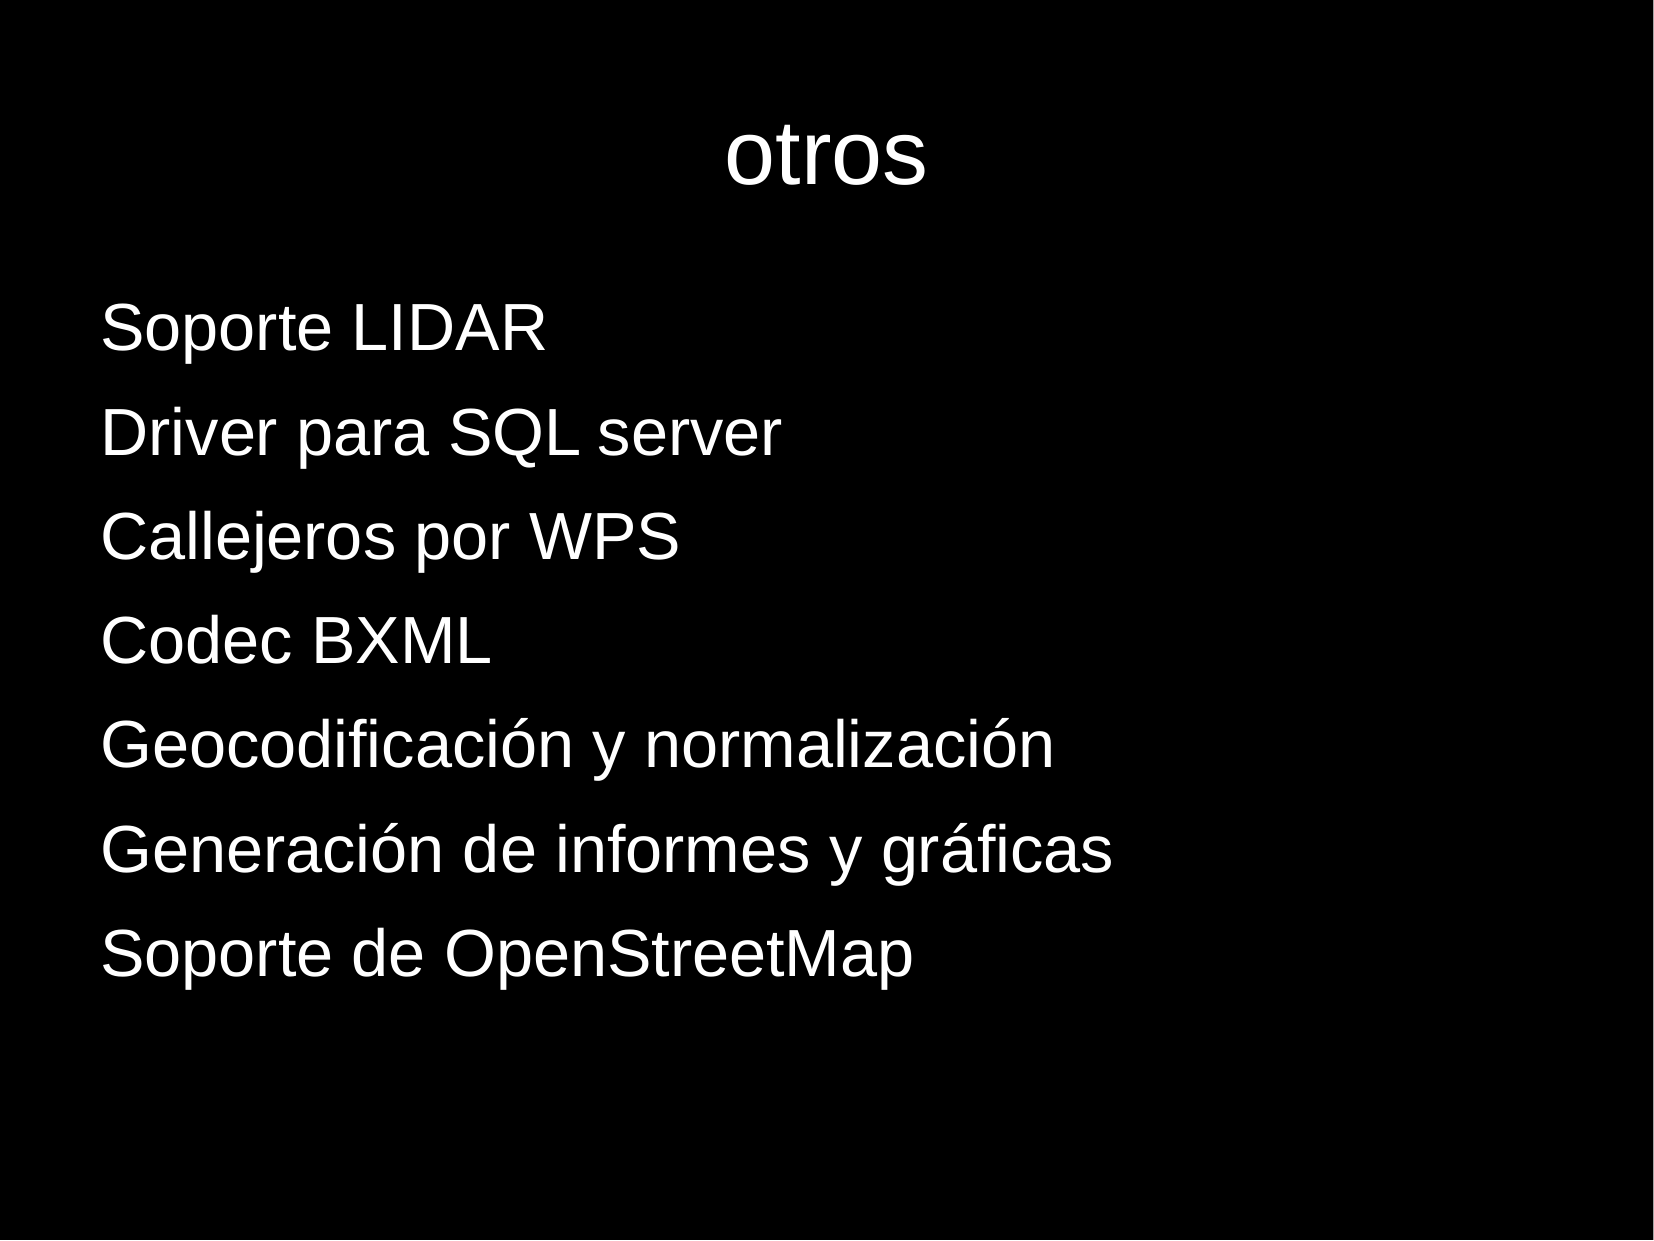

# otros
Soporte LIDAR
Driver para SQL server
Callejeros por WPS
Codec BXML
Geocodificación y normalización
Generación de informes y gráficas
Soporte de OpenStreetMap